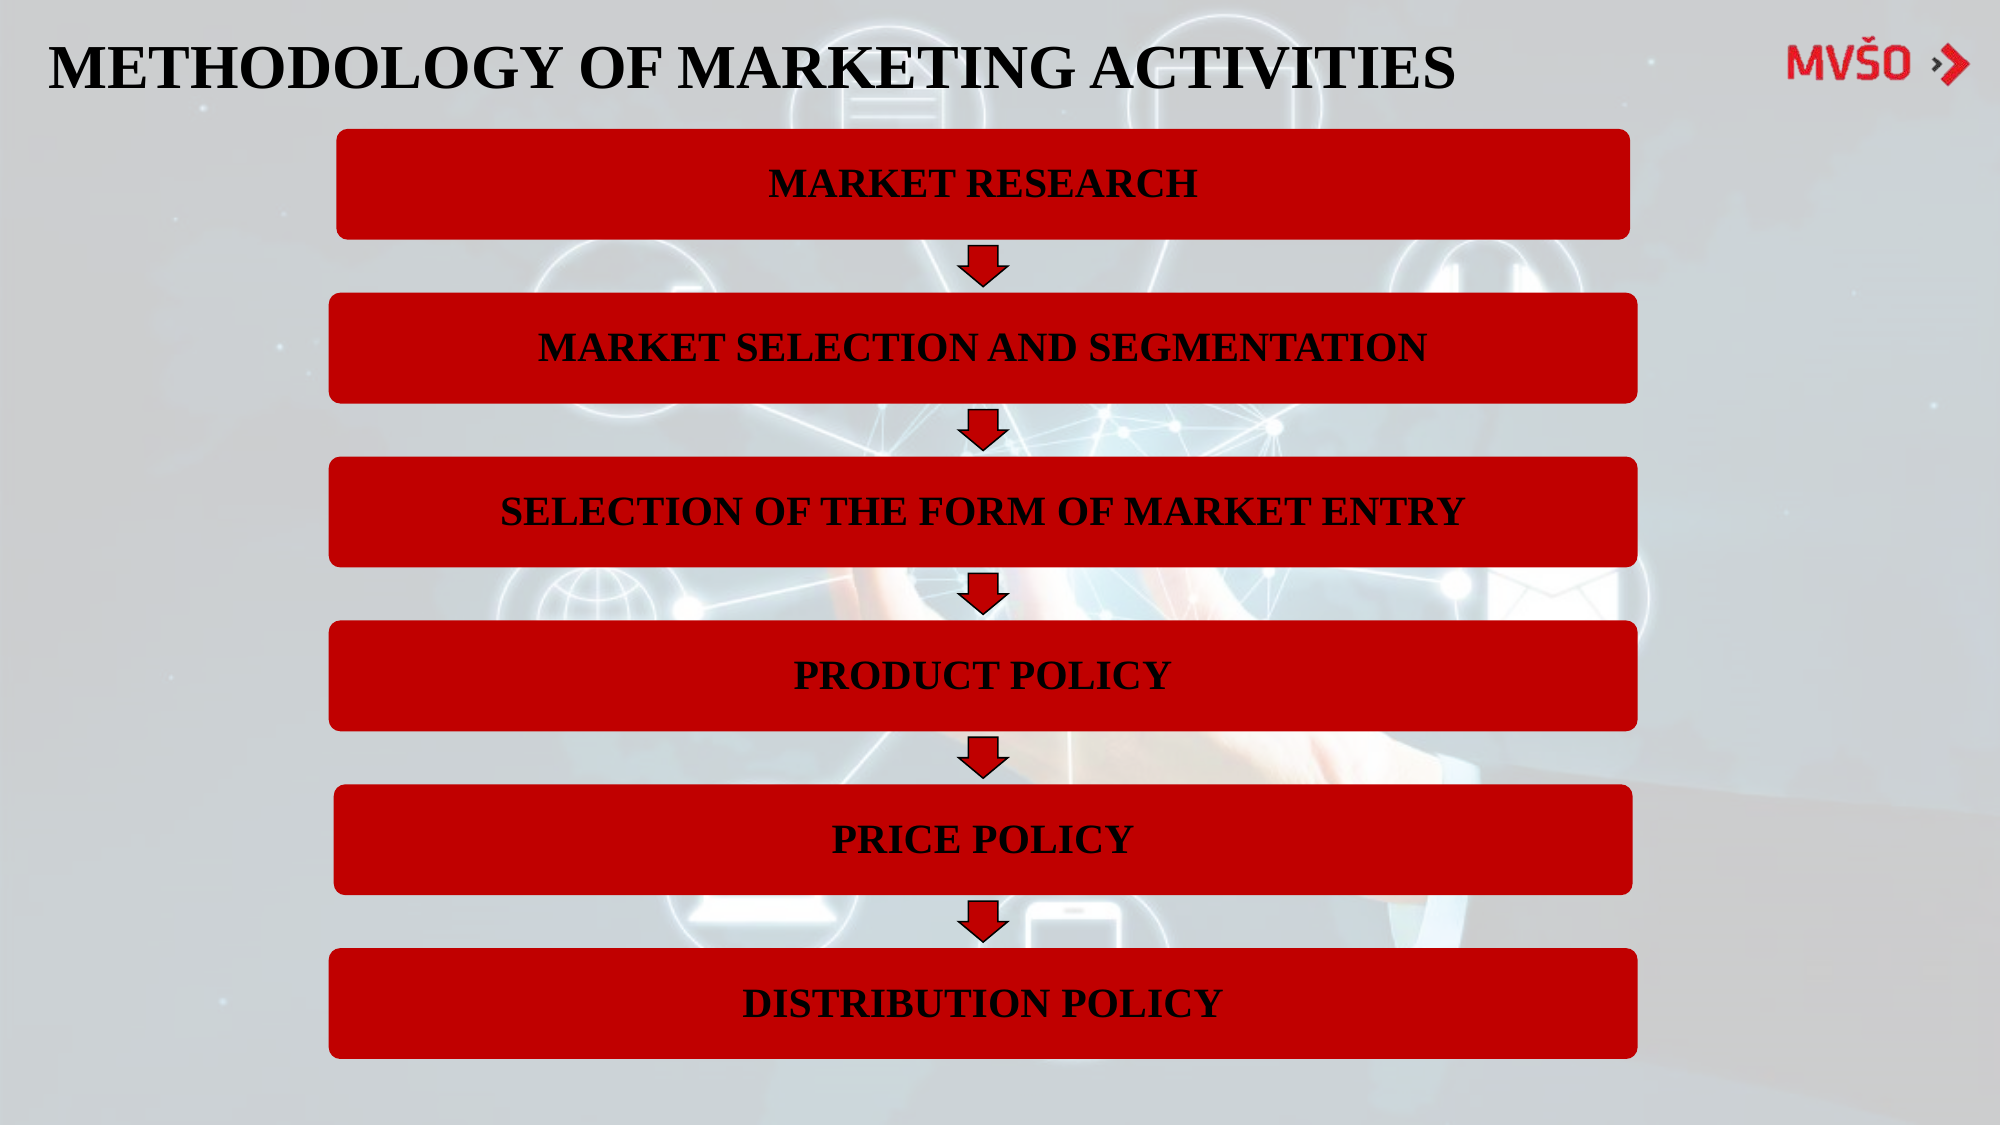

METHODOLOGY OF MARKETING ACTIVITIES
MARKET RESEARCH
MARKET SELECTION AND SEGMENTATION
SELECTION OF THE FORM OF MARKET ENTRY
PRODUCT POLICY
PRICE POLICY
DISTRIBUTION POLICY